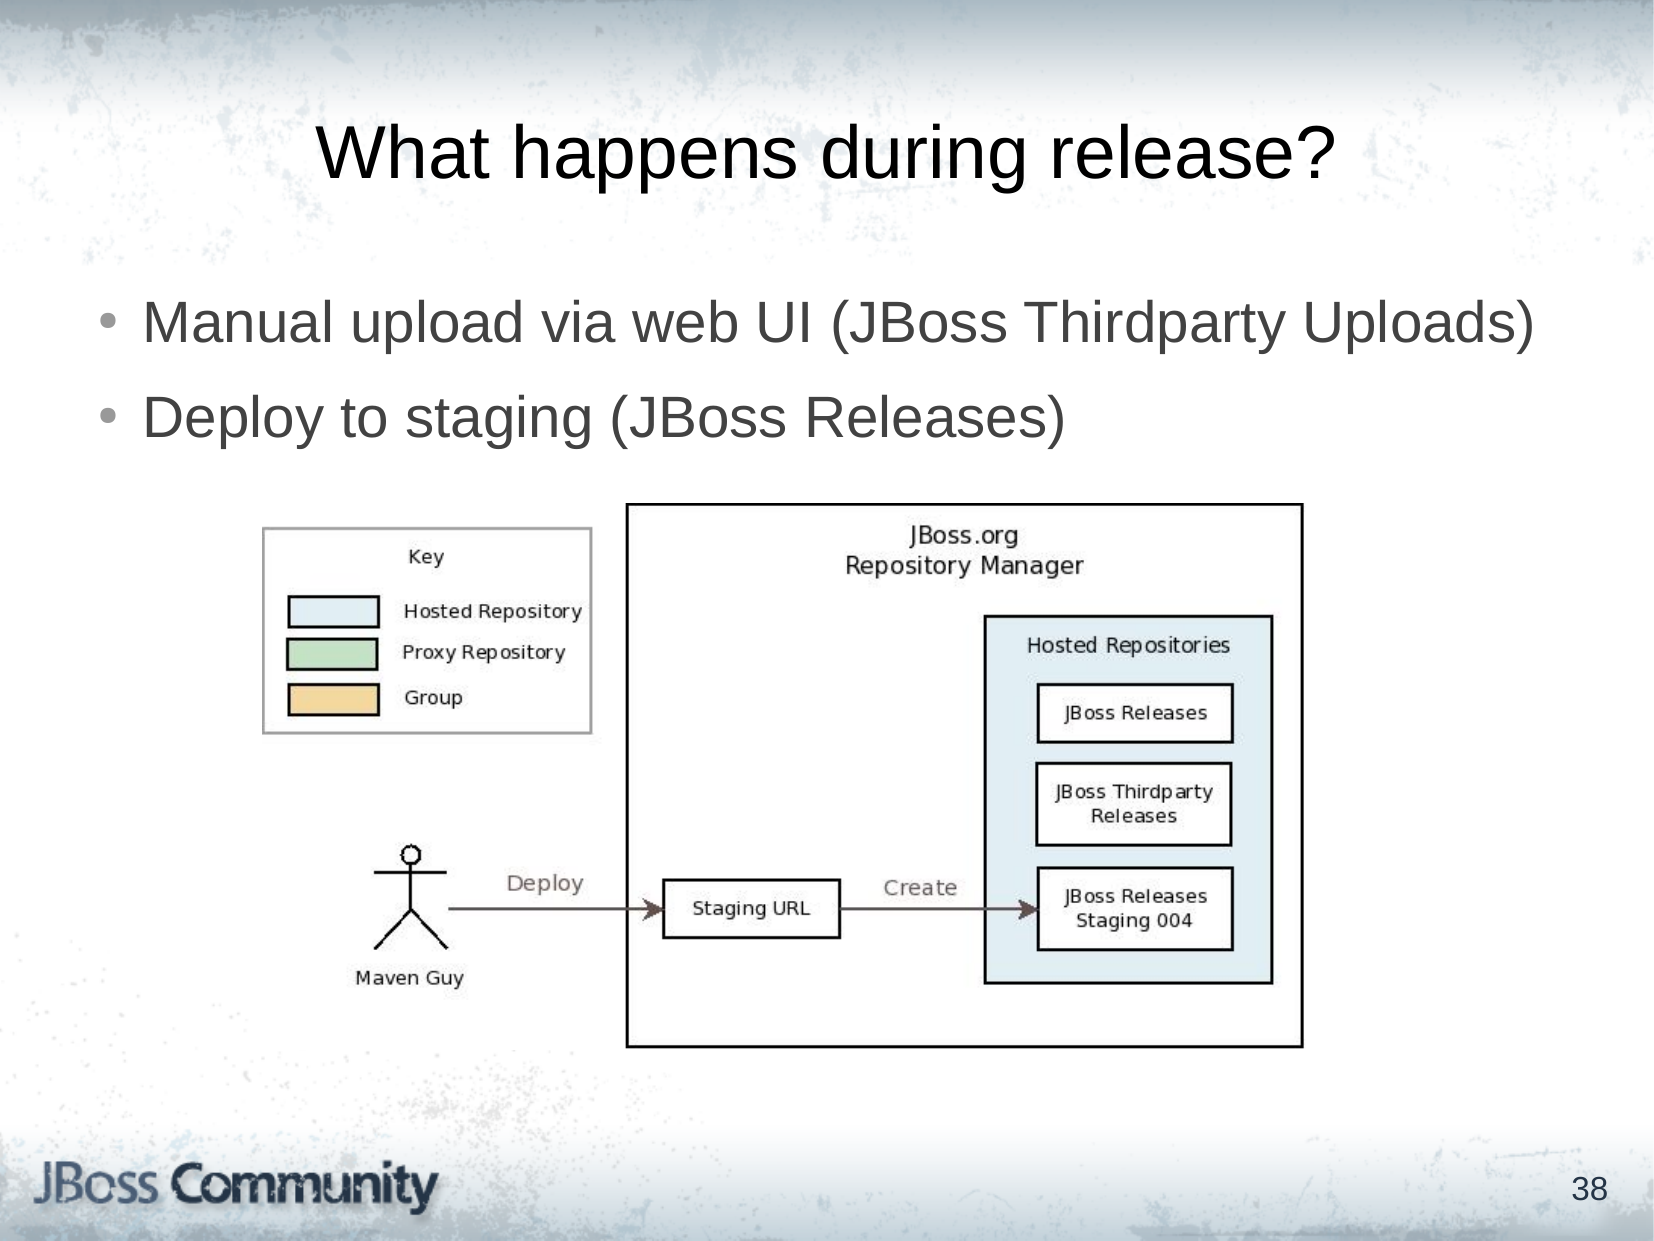

# What happens during release?
Manual upload via web UI (JBoss Thirdparty Uploads)
Deploy to staging (JBoss Releases)